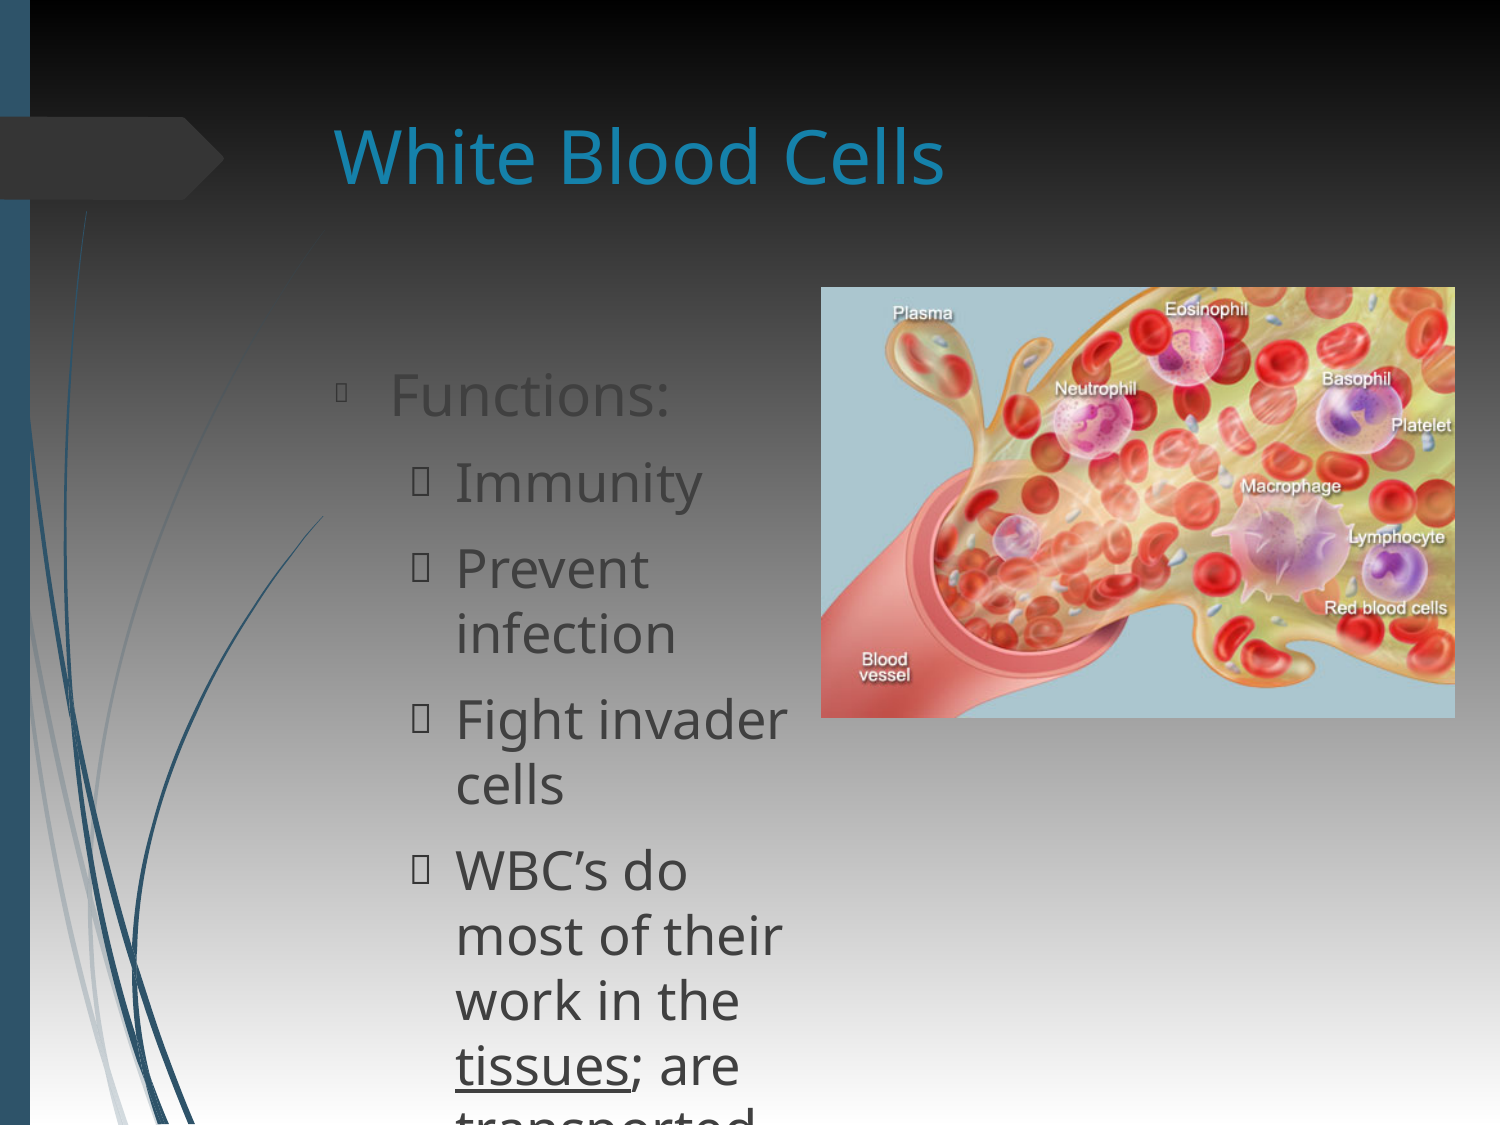

# White Blood Cells
Functions:
Immunity
Prevent infection
Fight invader cells
WBC’s do most of their work in the tissues; are transported via the blood